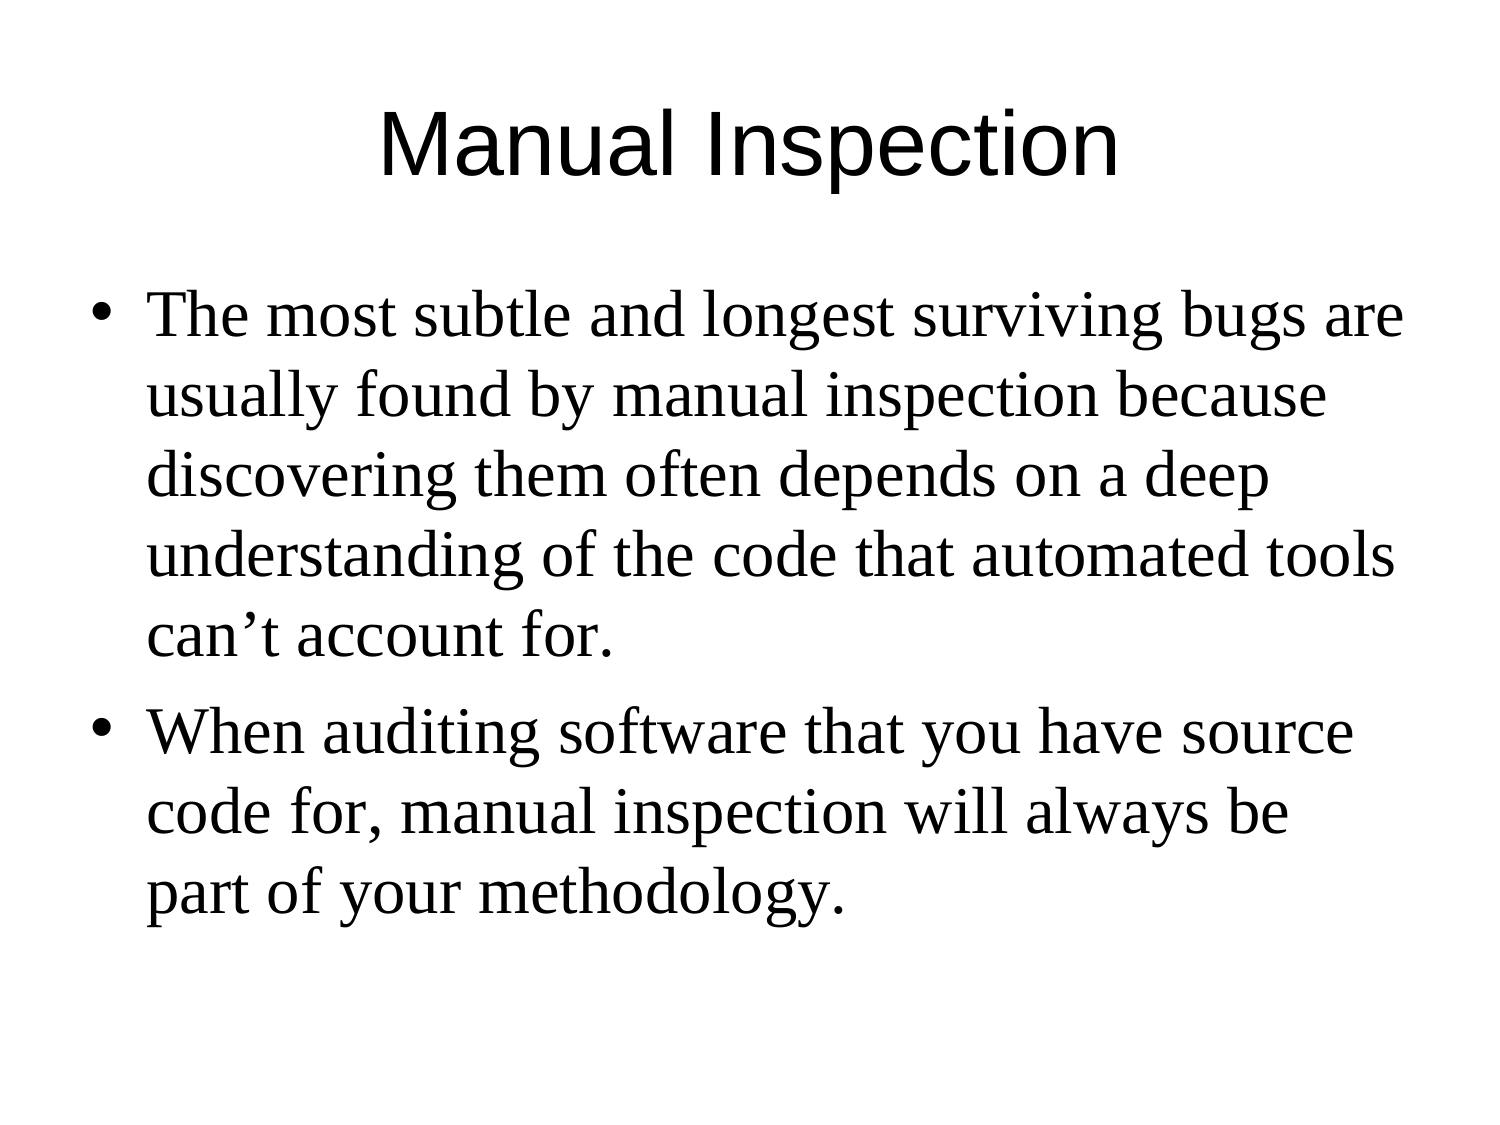

# Manual Inspection
The most subtle and longest surviving bugs are usually found by manual inspection because discovering them often depends on a deep understanding of the code that automated tools can’t account for.
When auditing software that you have source code for, manual inspection will always be part of your methodology.